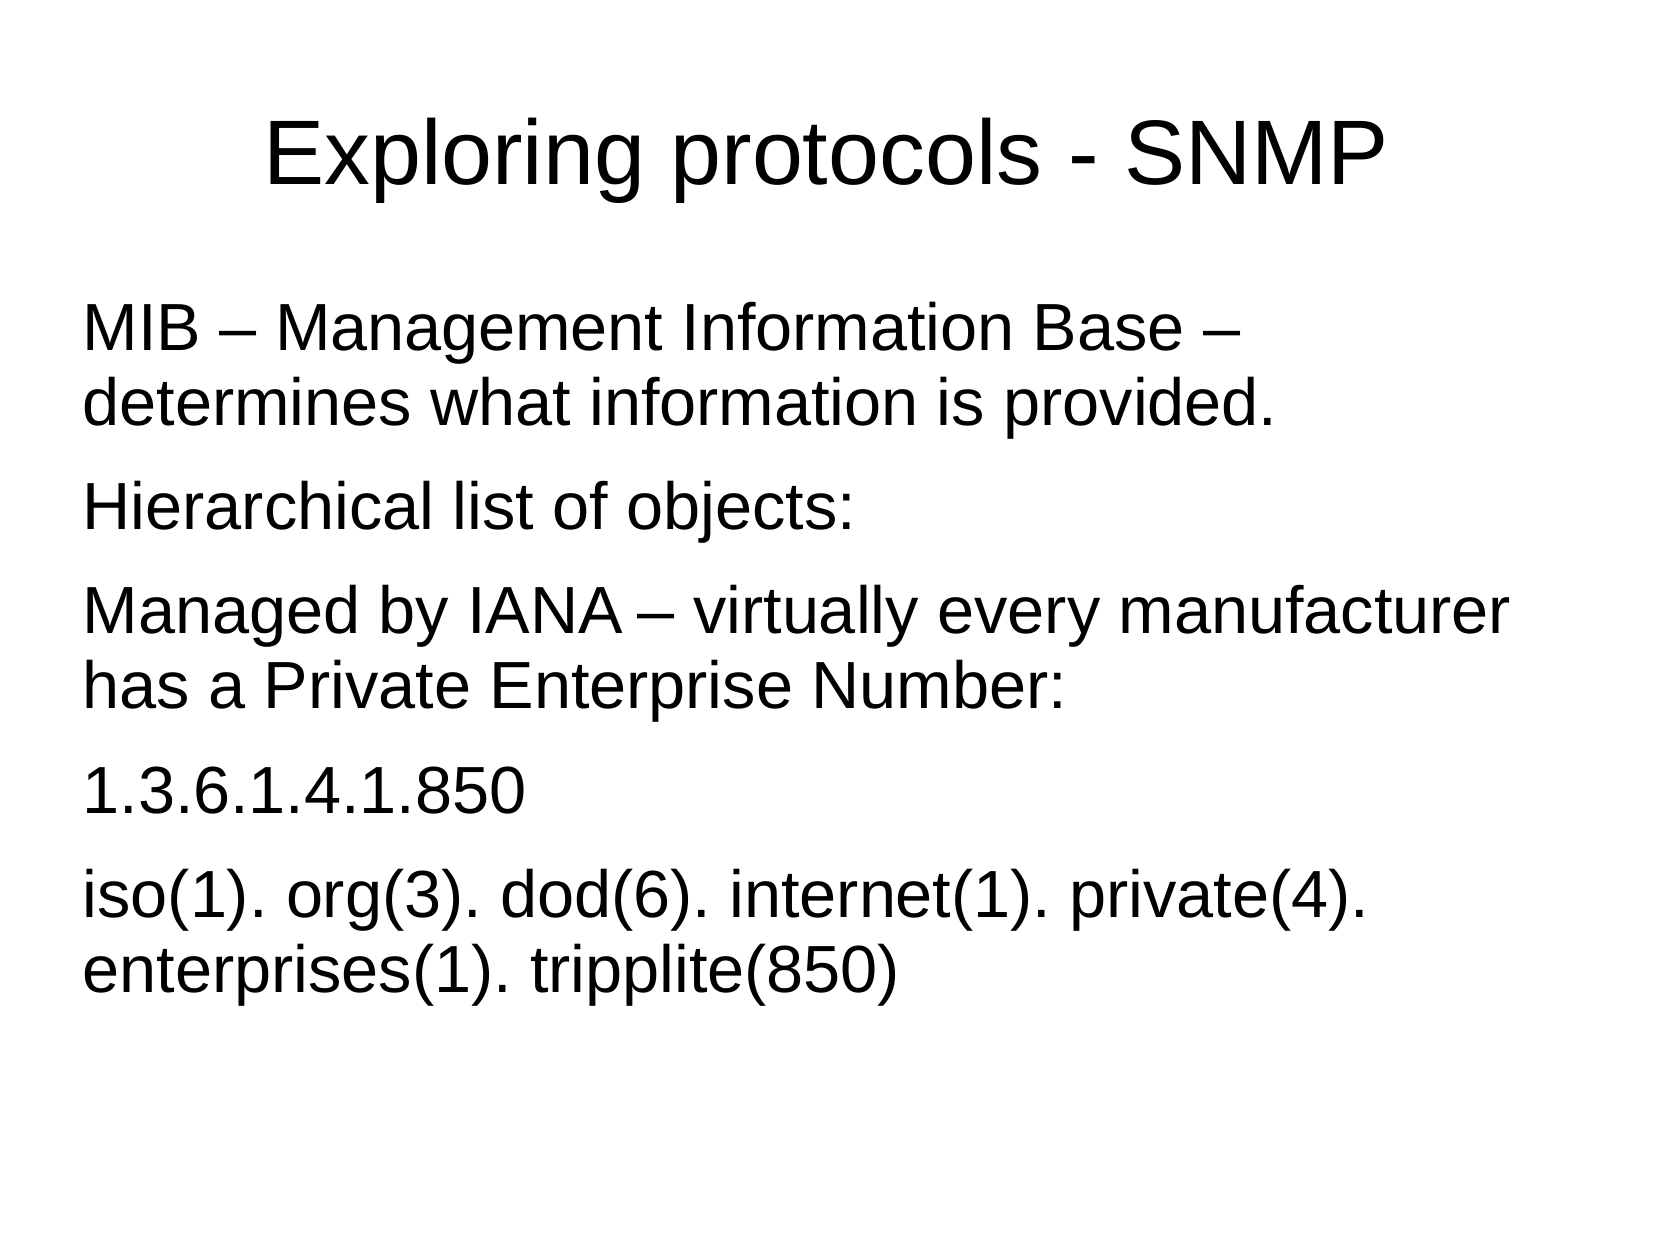

# Exploring protocols - SNMP
MIB – Management Information Base – determines what information is provided.
Hierarchical list of objects:
Managed by IANA – virtually every manufacturer has a Private Enterprise Number:
1.3.6.1.4.1.850
iso(1). org(3). dod(6). internet(1). private(4). enterprises(1). tripplite(850)